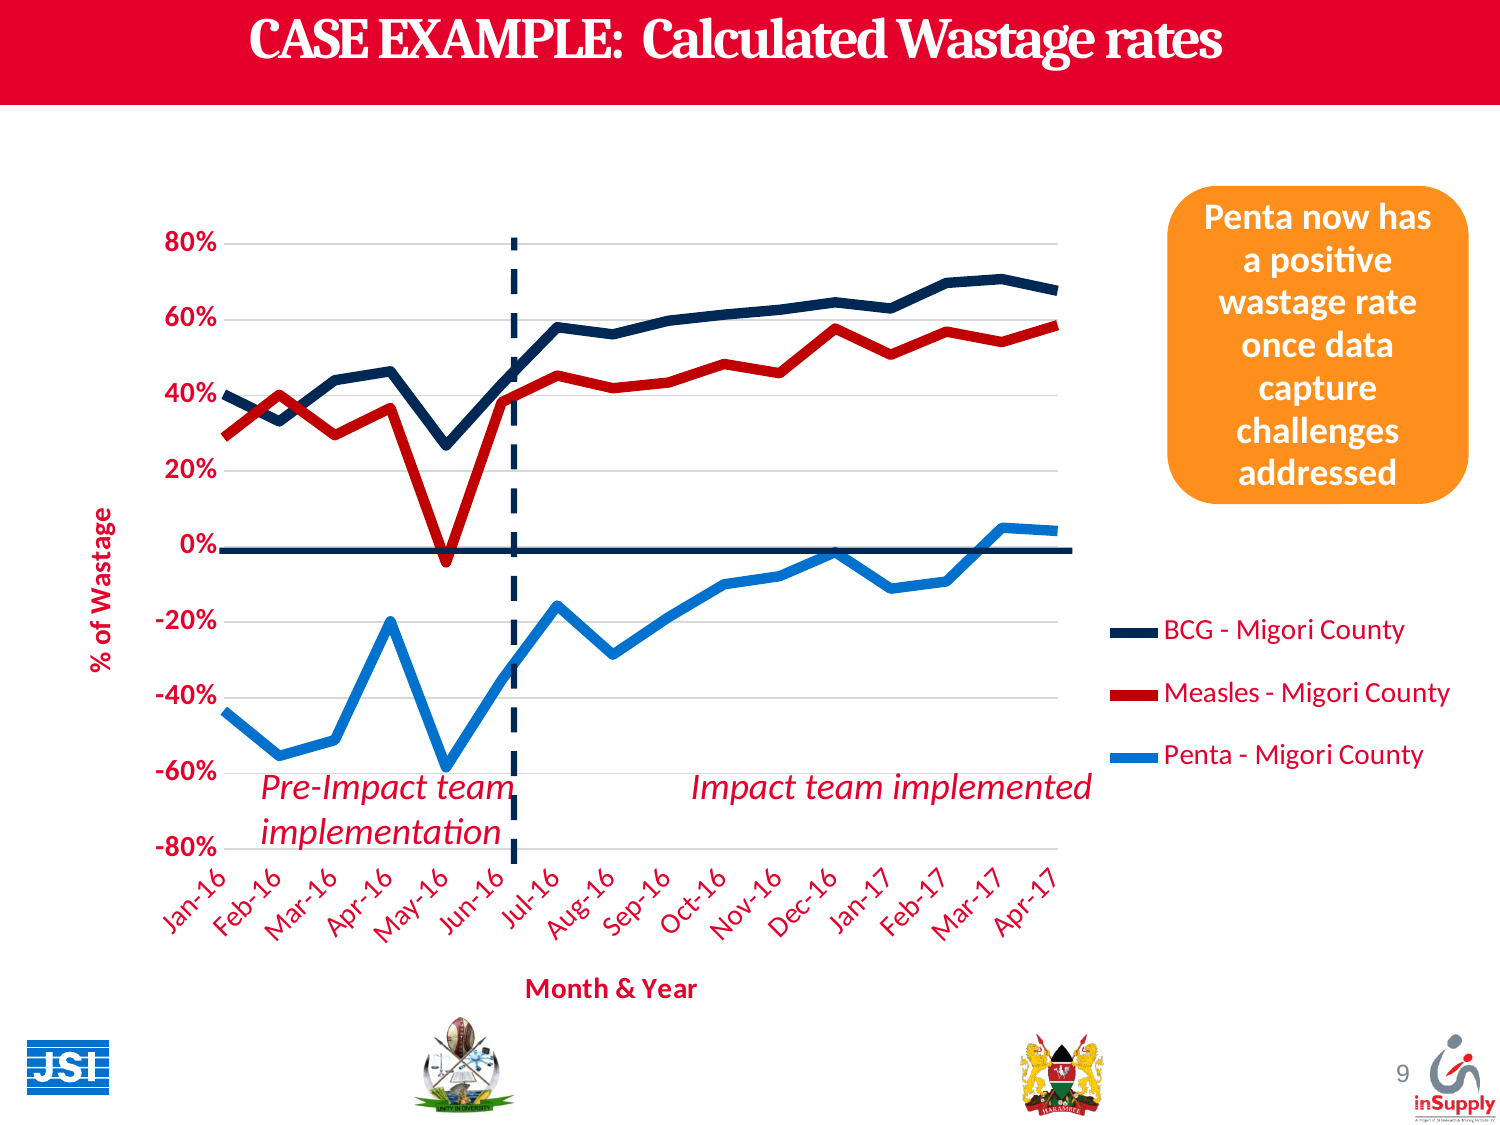

CASE EXAMPLE: Calculated Wastage rates
Penta now has a positive wastage rate once data capture challenges addressed
### Chart
| Category | BCG - Migori County | Measles - Migori County | Penta - Migori County |
|---|---|---|---|
| Jan-16 | 0.40311004784689 | 0.28832906908089 | -0.434246163105627 |
| Feb-16 | 0.331254331254331 | 0.401908341766662 | -0.554075738125802 |
| Mar-16 | 0.440230436869899 | 0.294595392793857 | -0.511987515959711 |
| Apr-16 | 0.463786303334529 | 0.366835585585586 | -0.197336561743341 |
| May-16 | 0.2675 | -0.0418006430868167 | -0.584183673469388 |
| Jun-16 | 0.429953917050691 | 0.382048666763806 | -0.353254923413567 |
| Jul-16 | 0.580469715698393 | 0.452536129215075 | -0.155547409579668 |
| Aug-16 | 0.561488466930037 | 0.419019104647847 | -0.286186821910558 |
| Sep-16 | 0.597544642857143 | 0.433979097629365 | -0.186878037491321 |
| Oct-16 | 0.61364161849711 | 0.483222275107092 | -0.0996007098491571 |
| Nov-16 | 0.626491356221086 | 0.458648054307295 | -0.0782444747040955 |
| Dec-16 | 0.646307692307692 | 0.576978417266187 | -0.0147201777530898 |
| Jan-17 | 0.629872881355932 | 0.507476257829865 | -0.111347015805615 |
| Feb-17 | 0.697623442547301 | 0.568843187660668 | -0.0921949987370548 |
| Mar-17 | 0.707922367165129 | 0.541050598112787 | 0.0500564873555227 |
| Apr-17 | 0.676689398636082 | 0.585926928281462 | 0.041343669250646 |
Pre-Impact team implementation
Impact team implemented